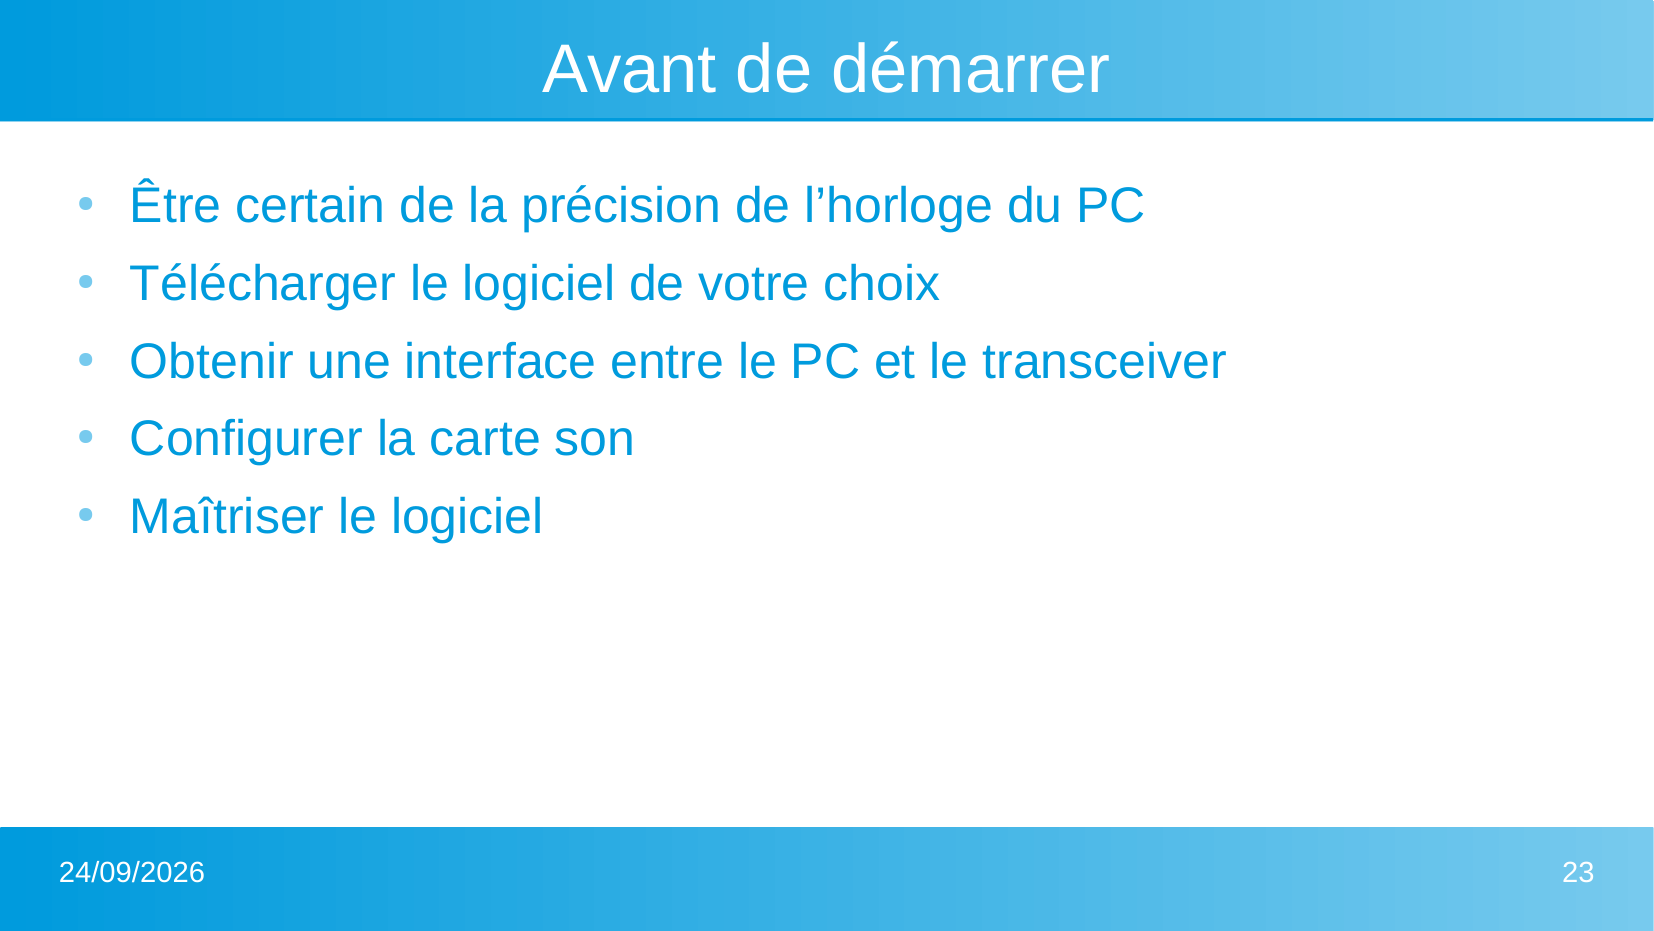

# Avant de démarrer
Être certain de la précision de l’horloge du PC
Télécharger le logiciel de votre choix
Obtenir une interface entre le PC et le transceiver
Configurer la carte son
Maîtriser le logiciel
23